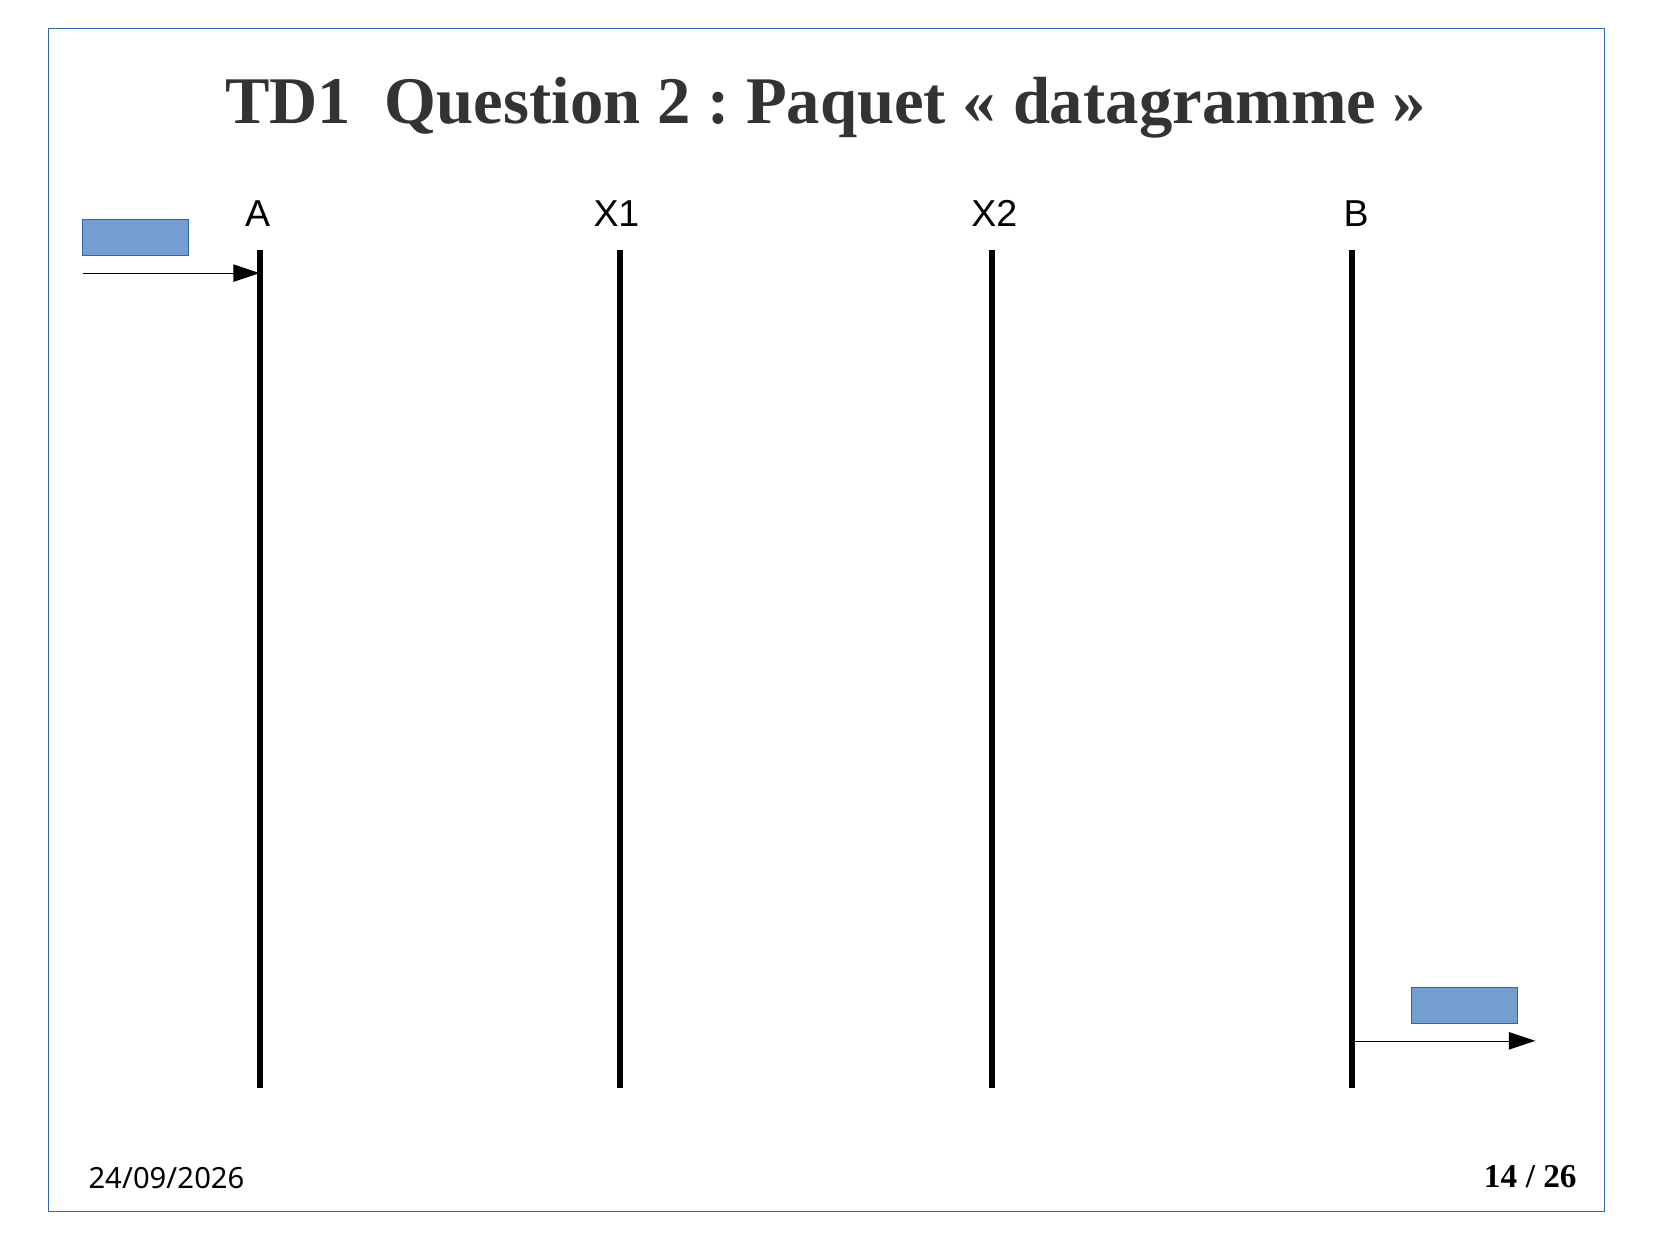

# TD1 Question 2 : Paquet « datagramme »
A
X1
X2
B
14